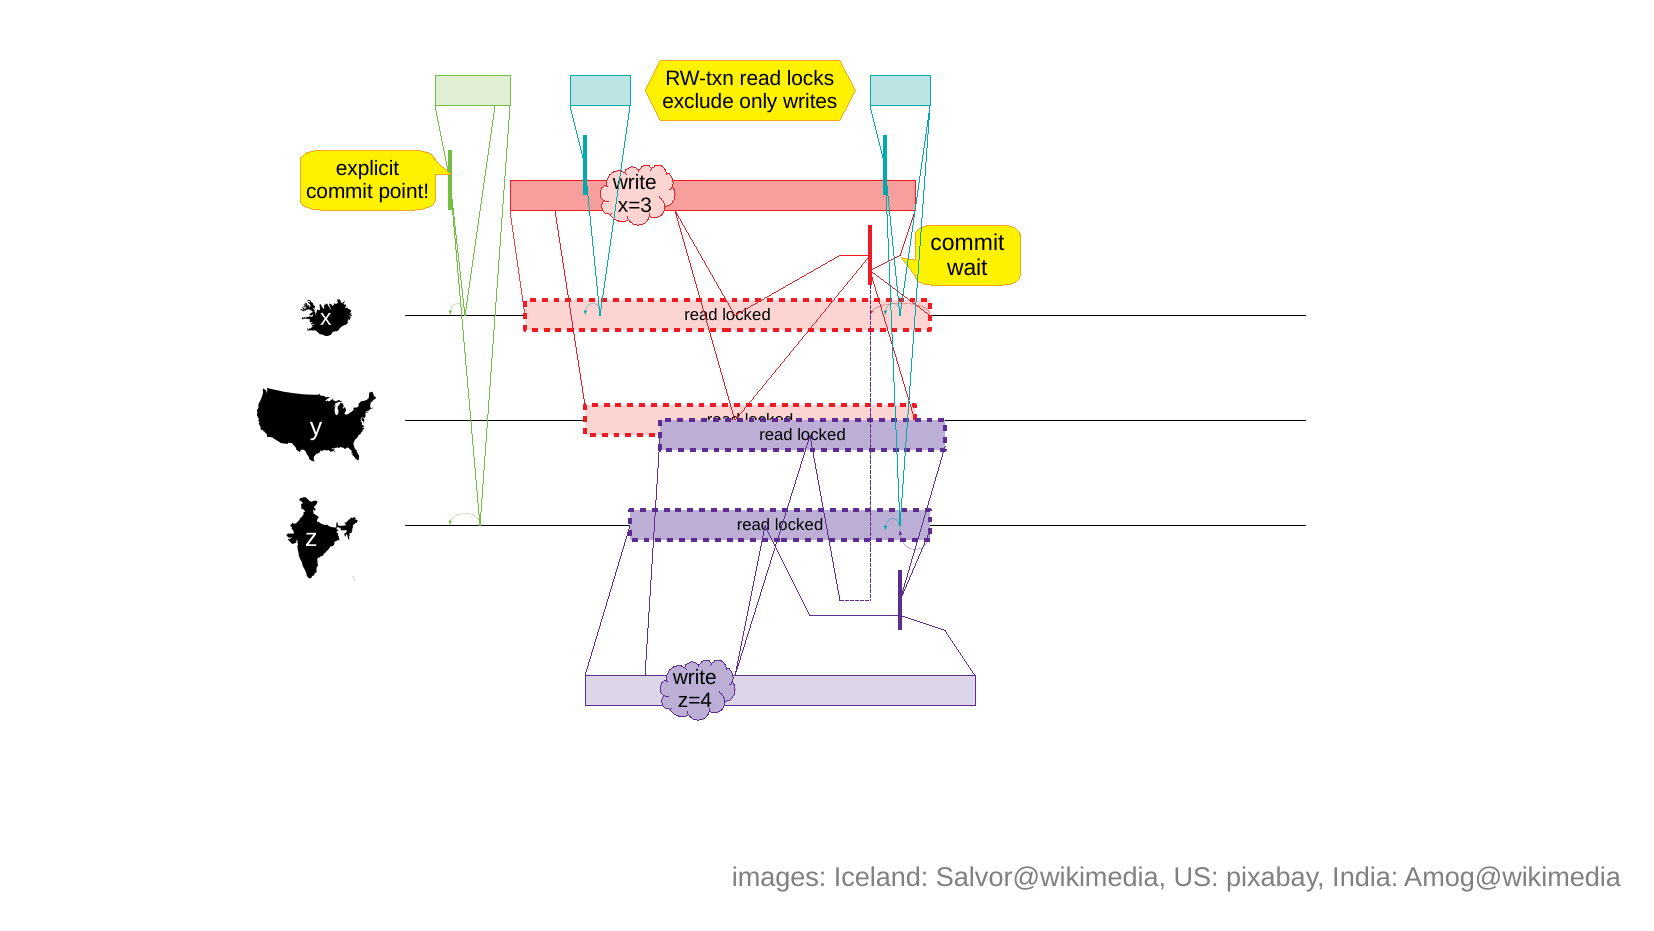

RW-txn read locks
exclude only writes
explicit
commit point!
write
x=3
commit
wait
x
read locked
y
read locked
read locked
z
read locked
write
z=4
images: Iceland: Salvor@wikimedia, US: pixabay, India: Amog@wikimedia